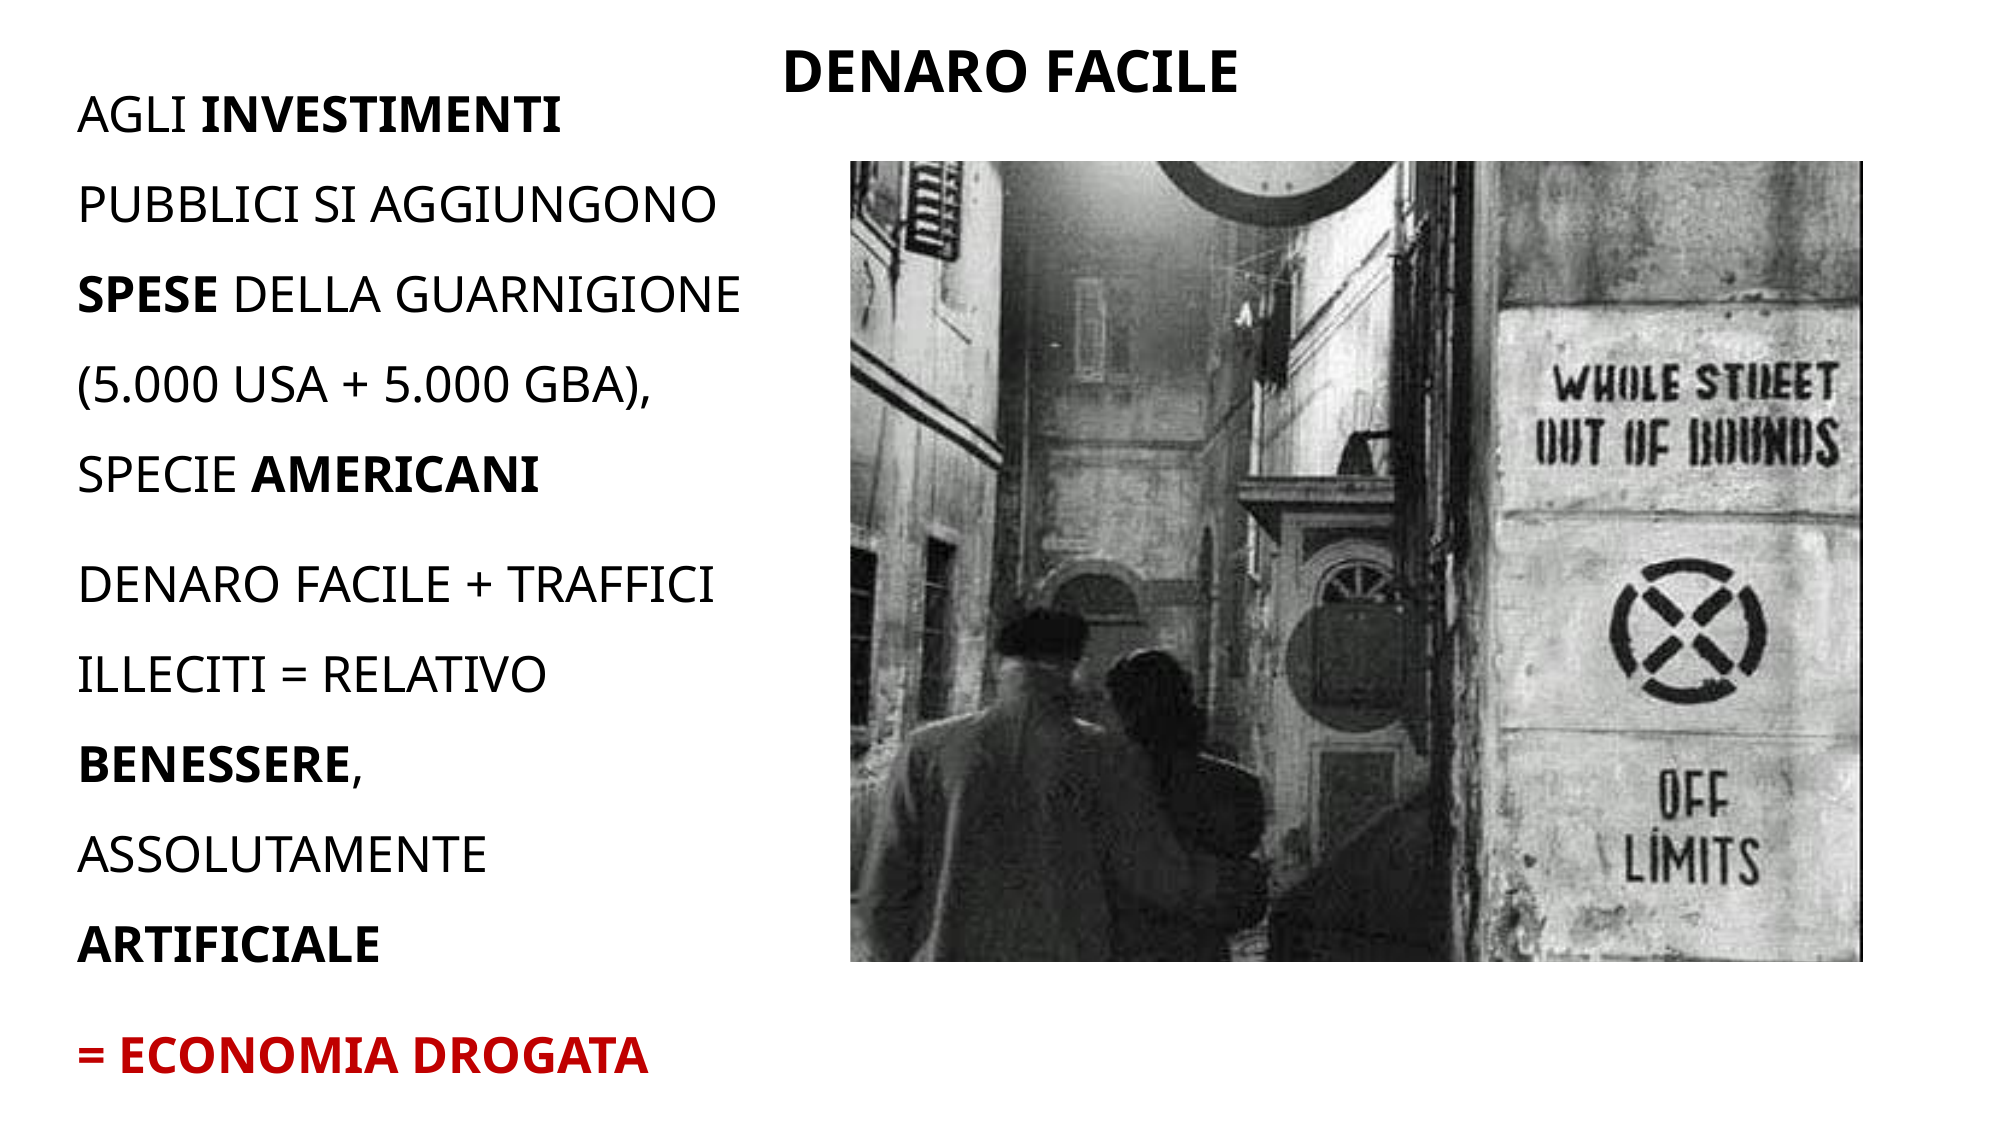

# DENARO FACILE
AGLI INVESTIMENTI PUBBLICI SI AGGIUNGONO SPESE DELLA GUARNIGIONE (5.000 USA + 5.000 GBA), SPECIE AMERICANI
DENARO FACILE + TRAFFICI ILLECITI = RELATIVO BENESSERE, ASSOLUTAMENTE ARTIFICIALE
= ECONOMIA DROGATA